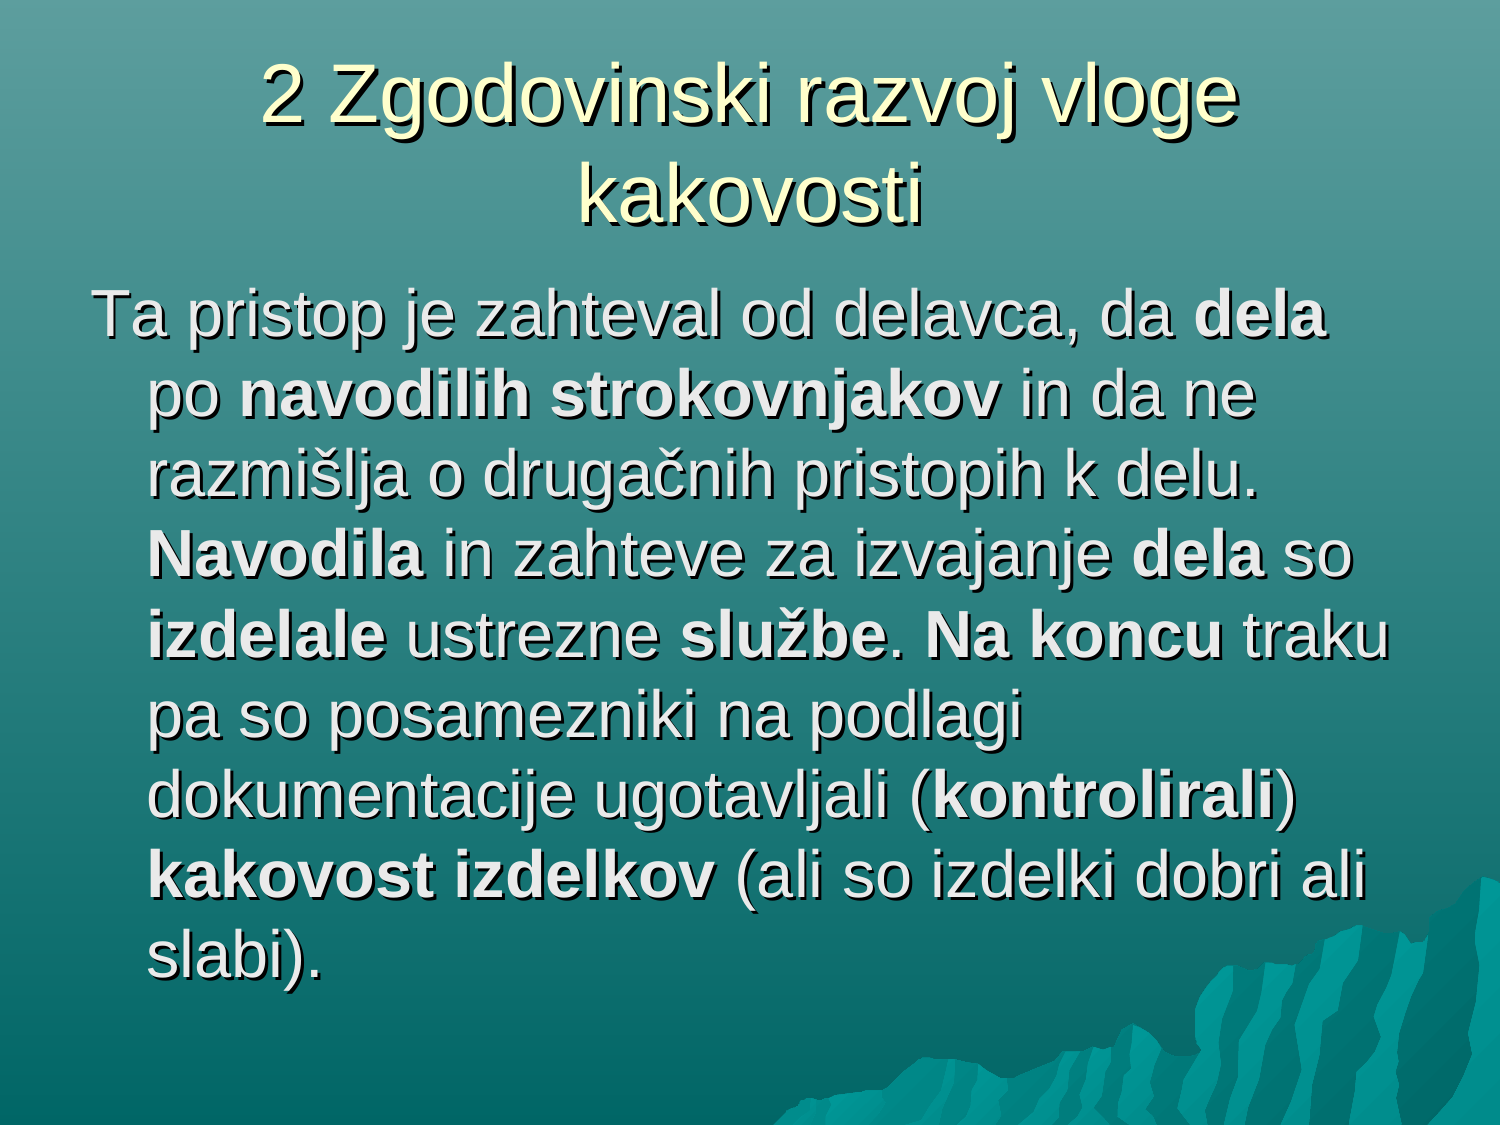

# 2 Zgodovinski razvoj vloge kakovosti
Ta pristop je zahteval od delavca, da dela po navodilih strokovnjakov in da ne razmišlja o drugačnih pristopih k delu. Navodila in zahteve za izvajanje dela so izdelale ustrezne službe. Na koncu traku pa so posamezniki na podlagi dokumentacije ugotavljali (kontrolirali) kakovost izdelkov (ali so izdelki dobri ali slabi).